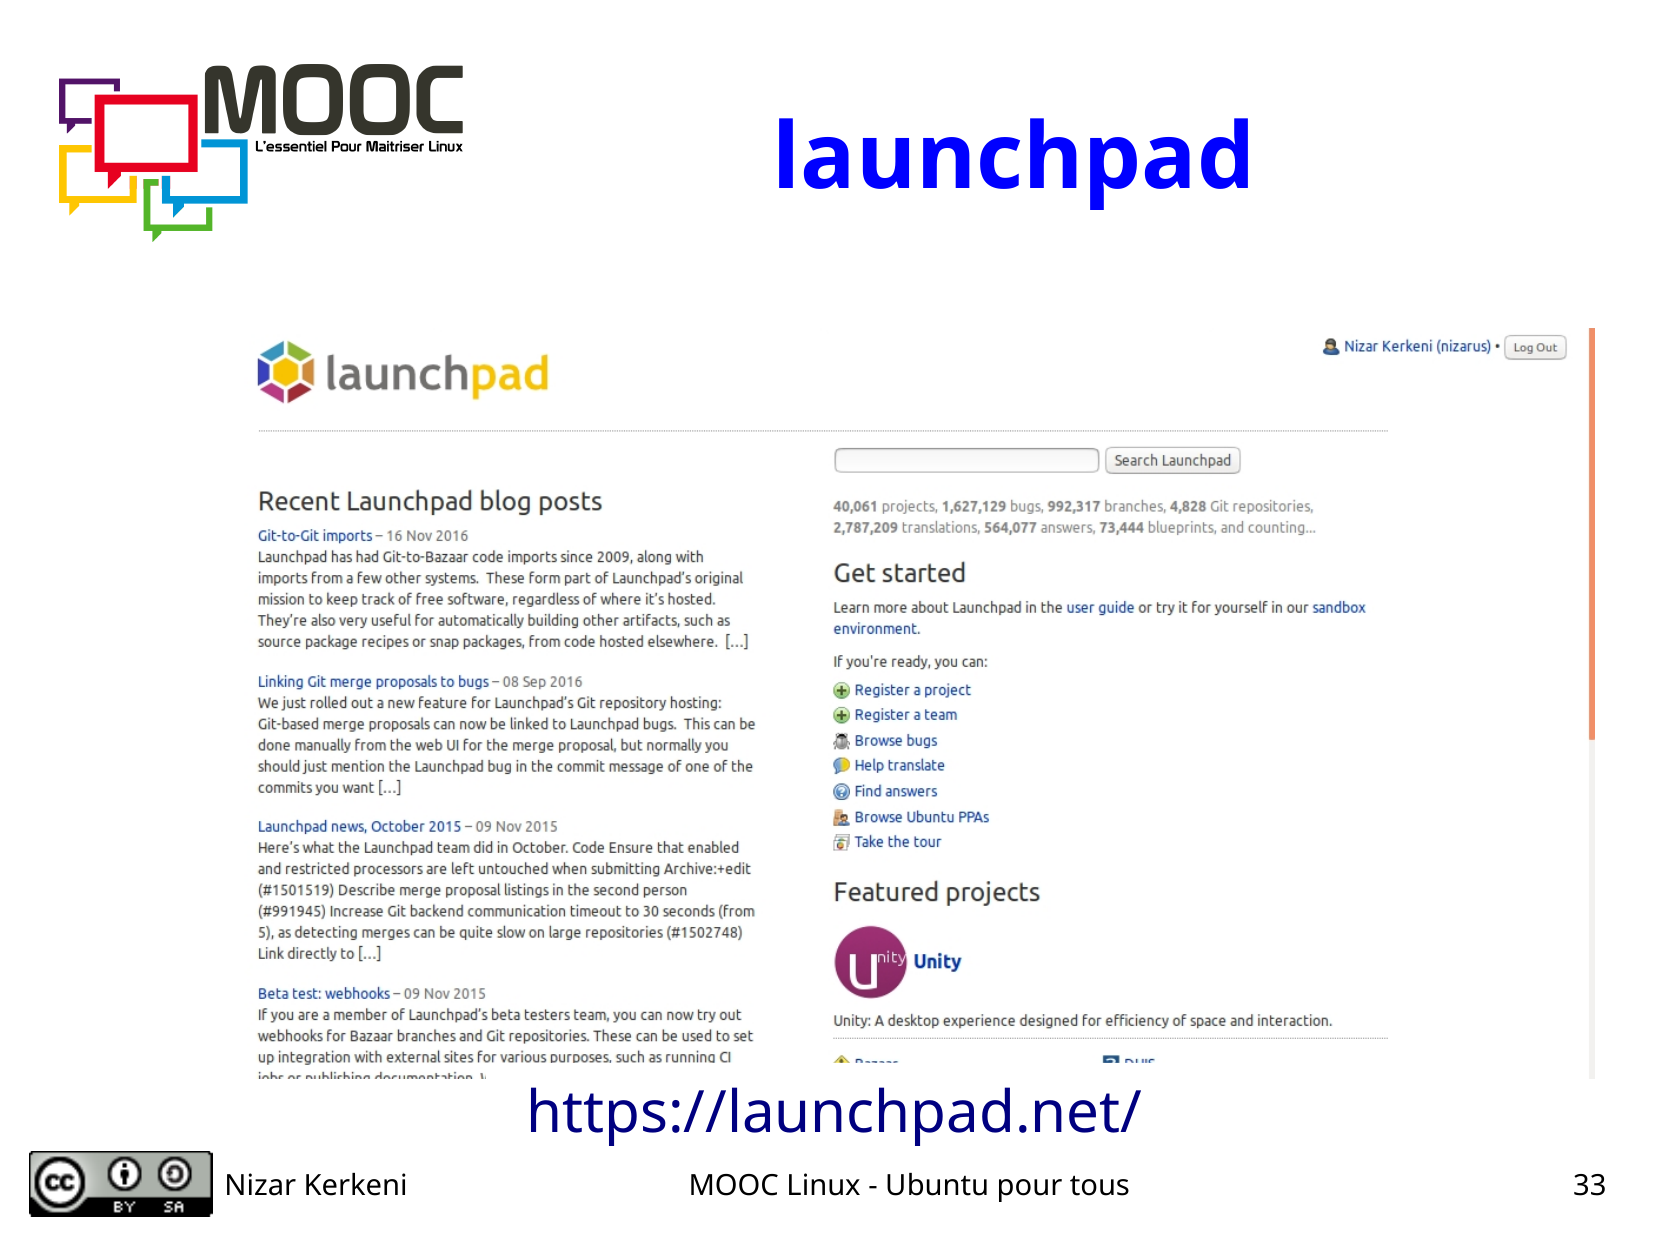

# launchpad
 https://launchpad.net/
MOOC Linux - Ubuntu pour tous
33